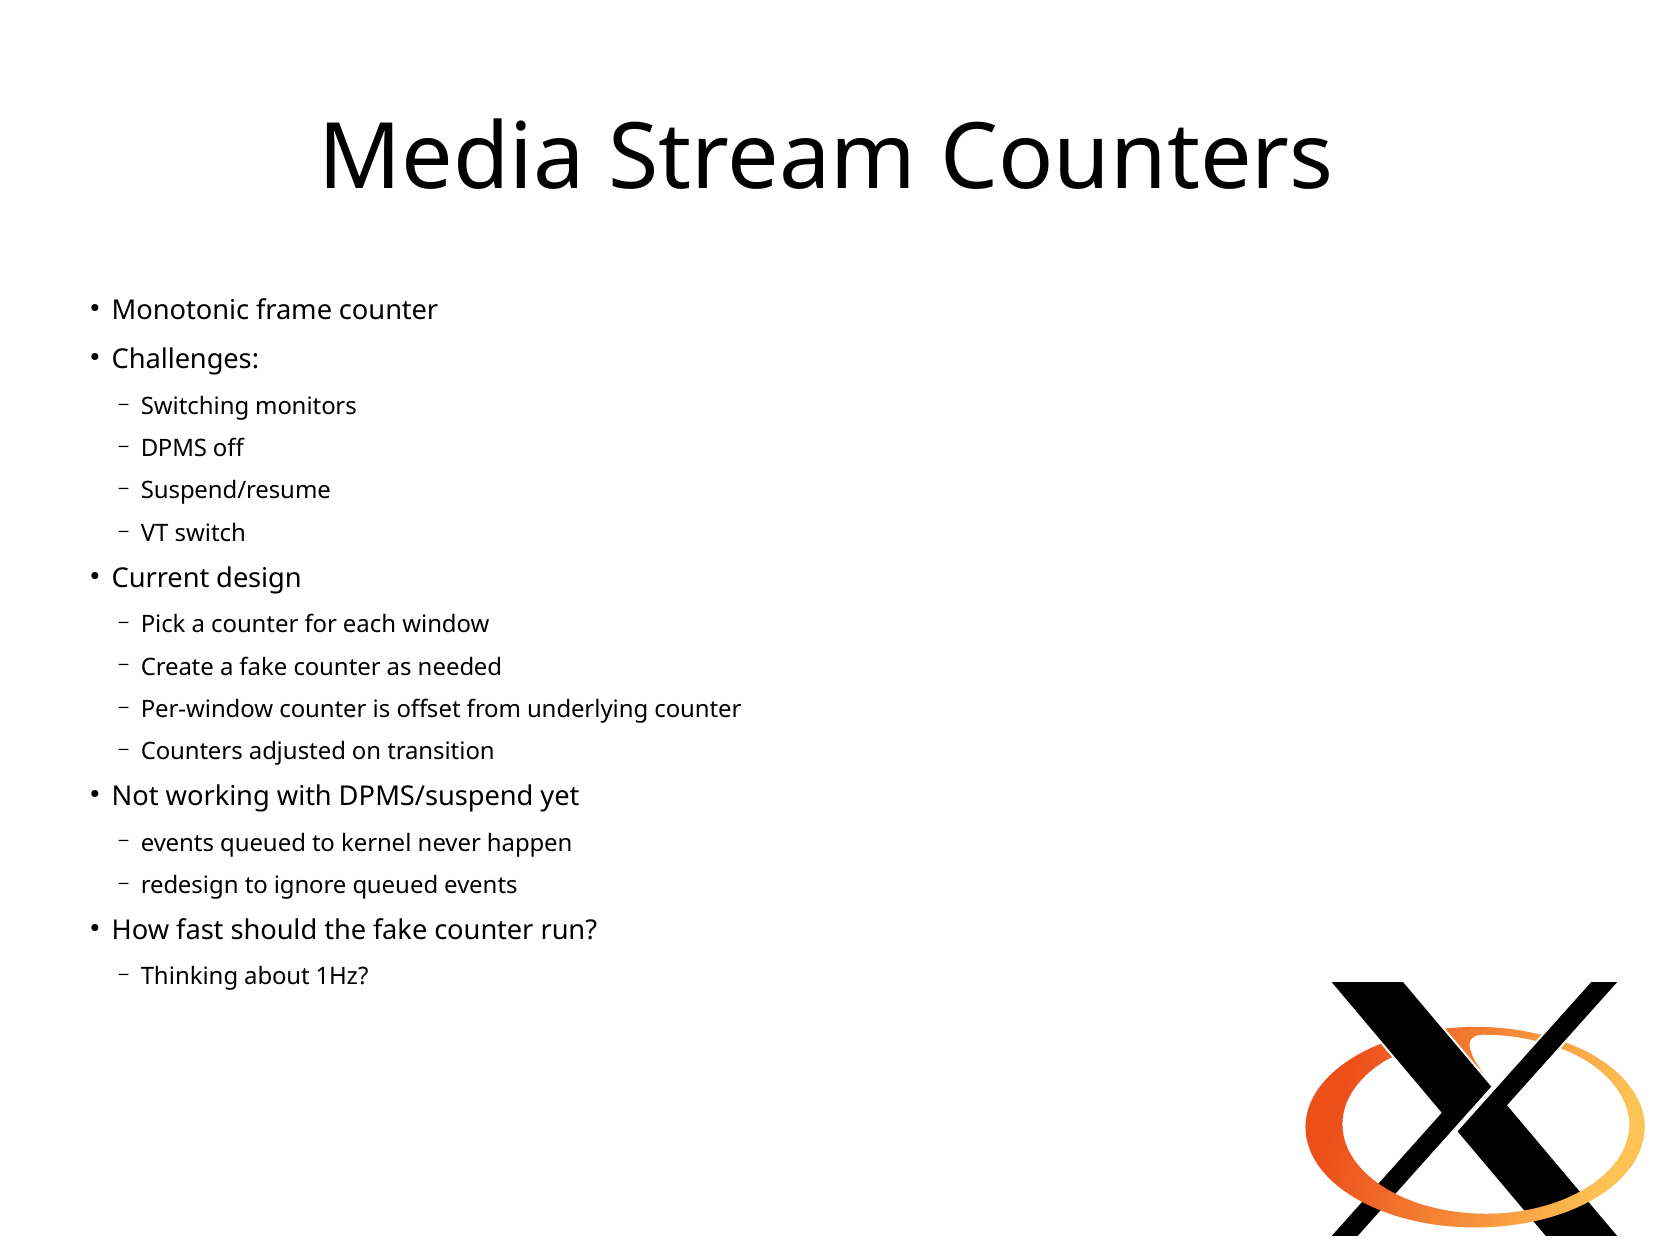

# Media Stream Counters
Monotonic frame counter
Challenges:
Switching monitors
DPMS off
Suspend/resume
VT switch
Current design
Pick a counter for each window
Create a fake counter as needed
Per-window counter is offset from underlying counter
Counters adjusted on transition
Not working with DPMS/suspend yet
events queued to kernel never happen
redesign to ignore queued events
How fast should the fake counter run?
Thinking about 1Hz?